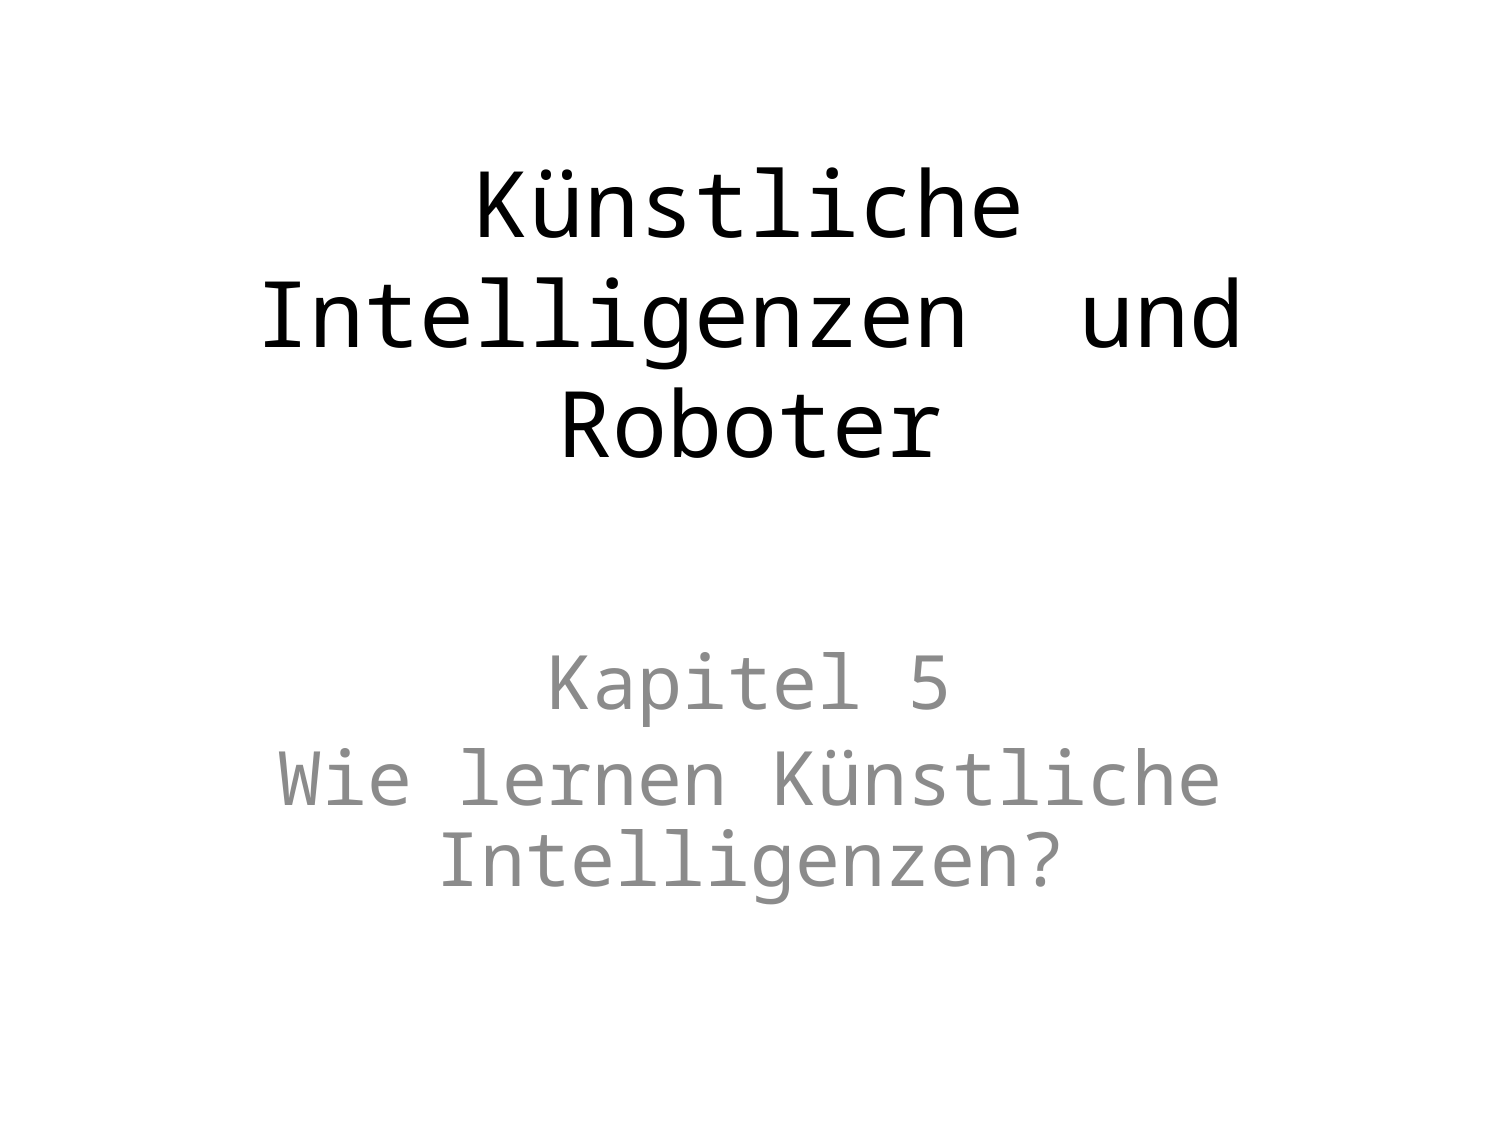

# Künstliche Intelligenzen und Roboter
Kapitel 5
Wie lernen Künstliche Intelligenzen?